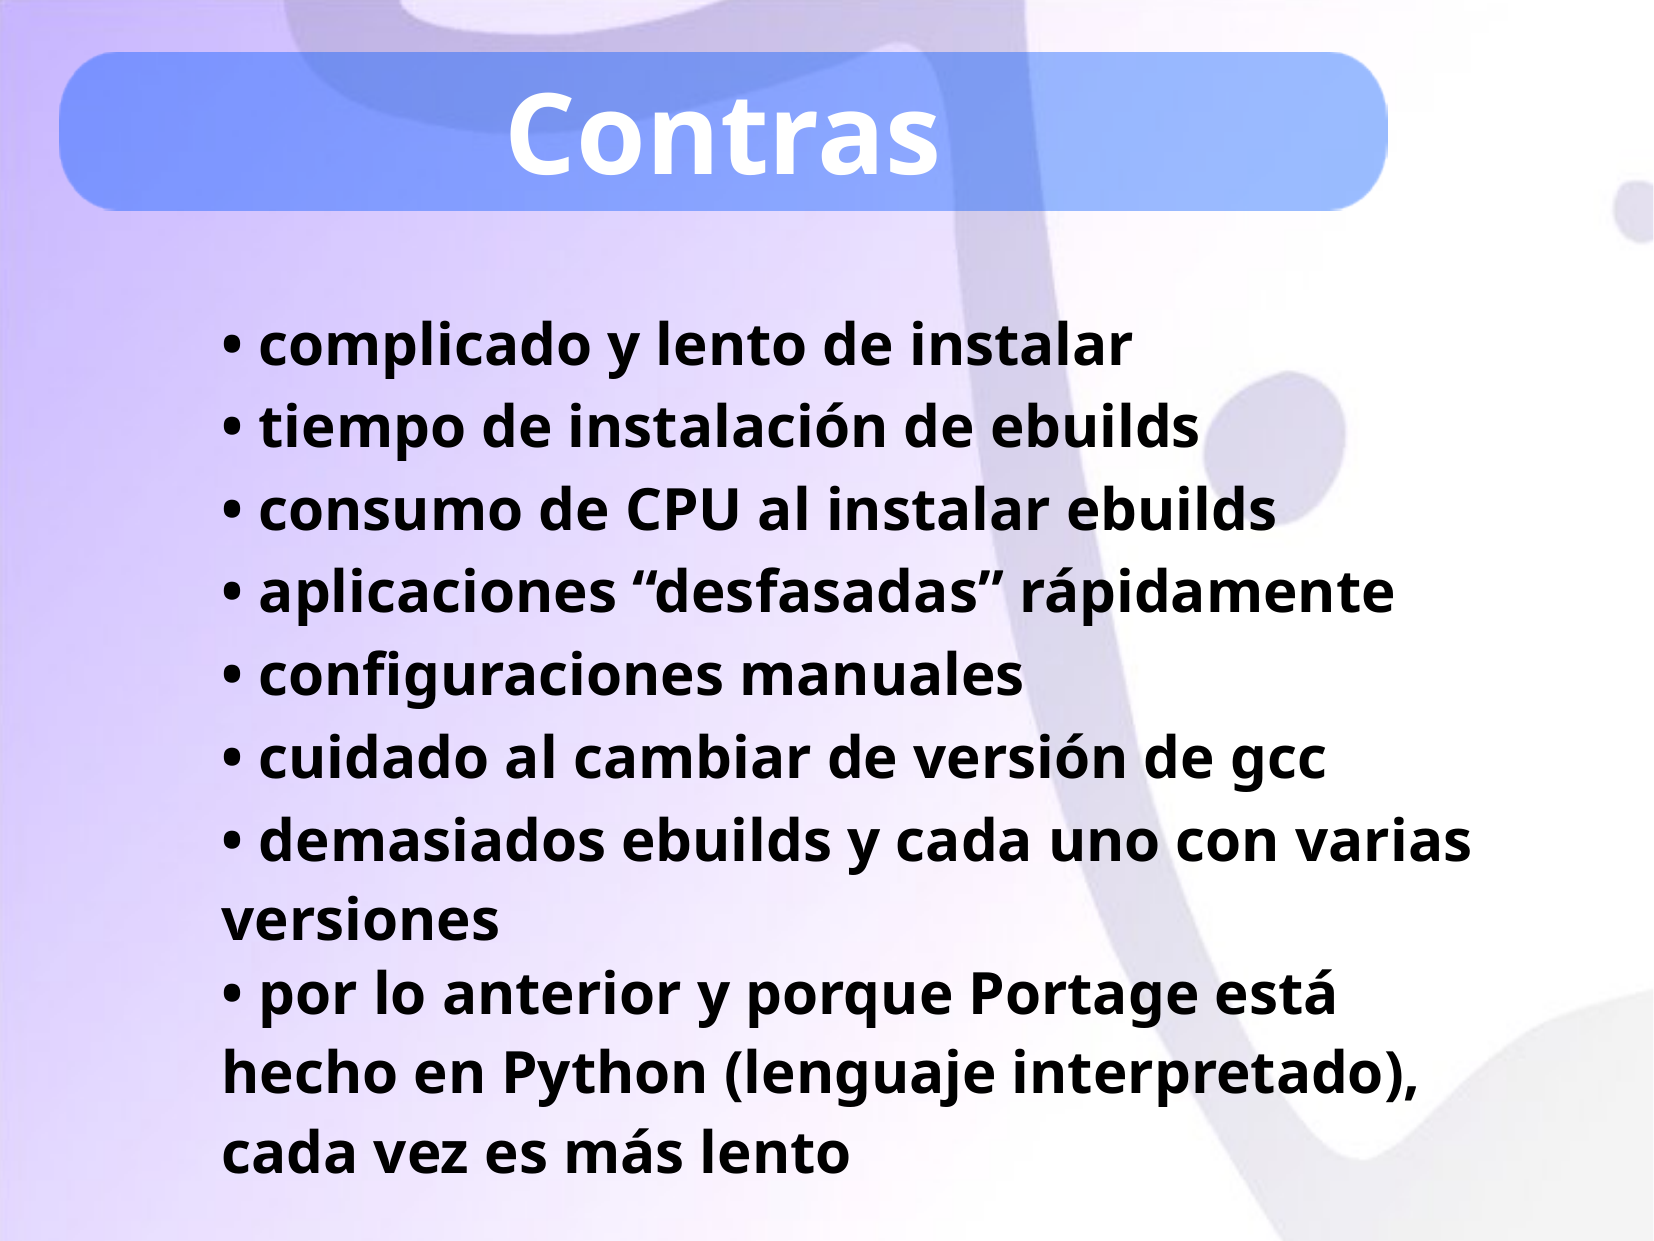

Contras
• complicado y lento de instalar
• tiempo de instalación de ebuilds
• consumo de CPU al instalar ebuilds
• aplicaciones “desfasadas” rápidamente
• configuraciones manuales
• cuidado al cambiar de versión de gcc
• demasiados ebuilds y cada uno con varias versiones
• por lo anterior y porque Portage está hecho en Python (lenguaje interpretado), cada vez es más lento